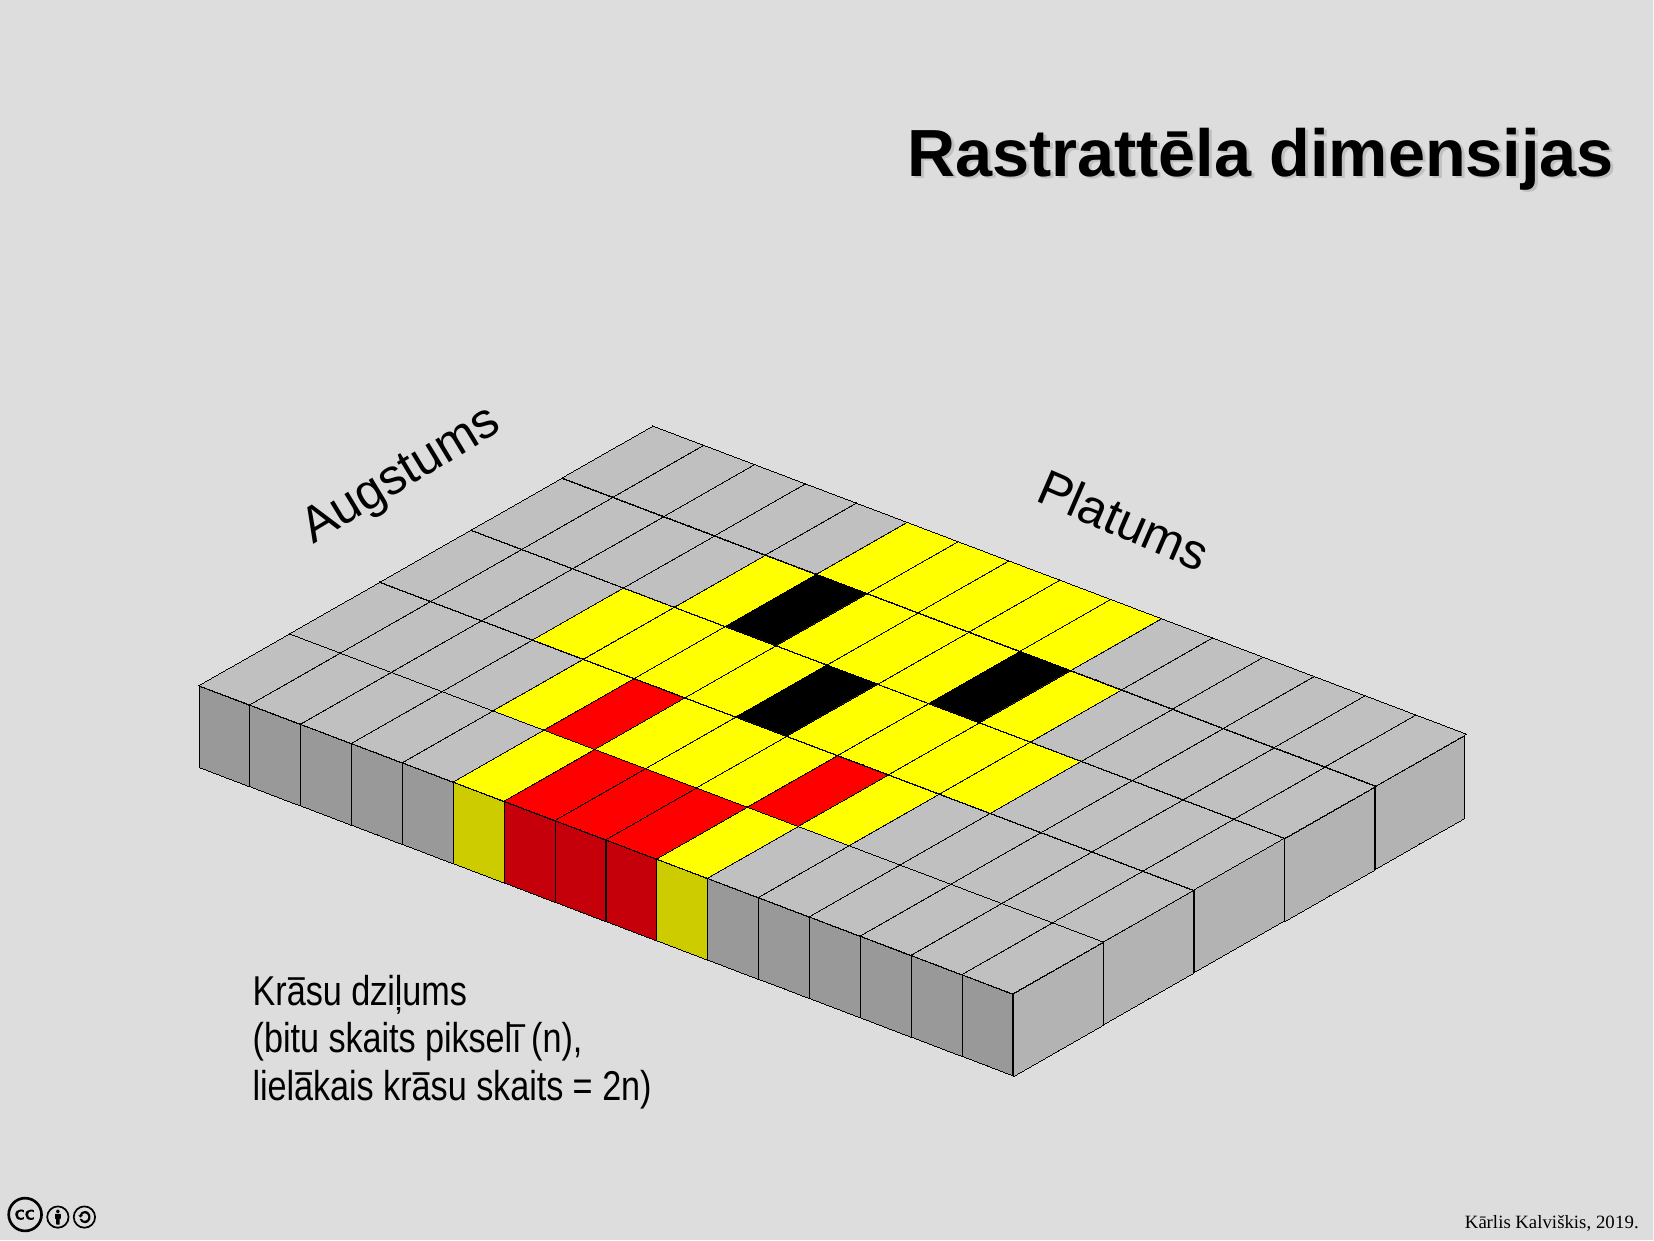

# Rastrattēla dimensijas
Augstums
Platums
Krāsu dziļums
(bitu skaits pikselī (n),
lielākais krāsu skaits = 2n)